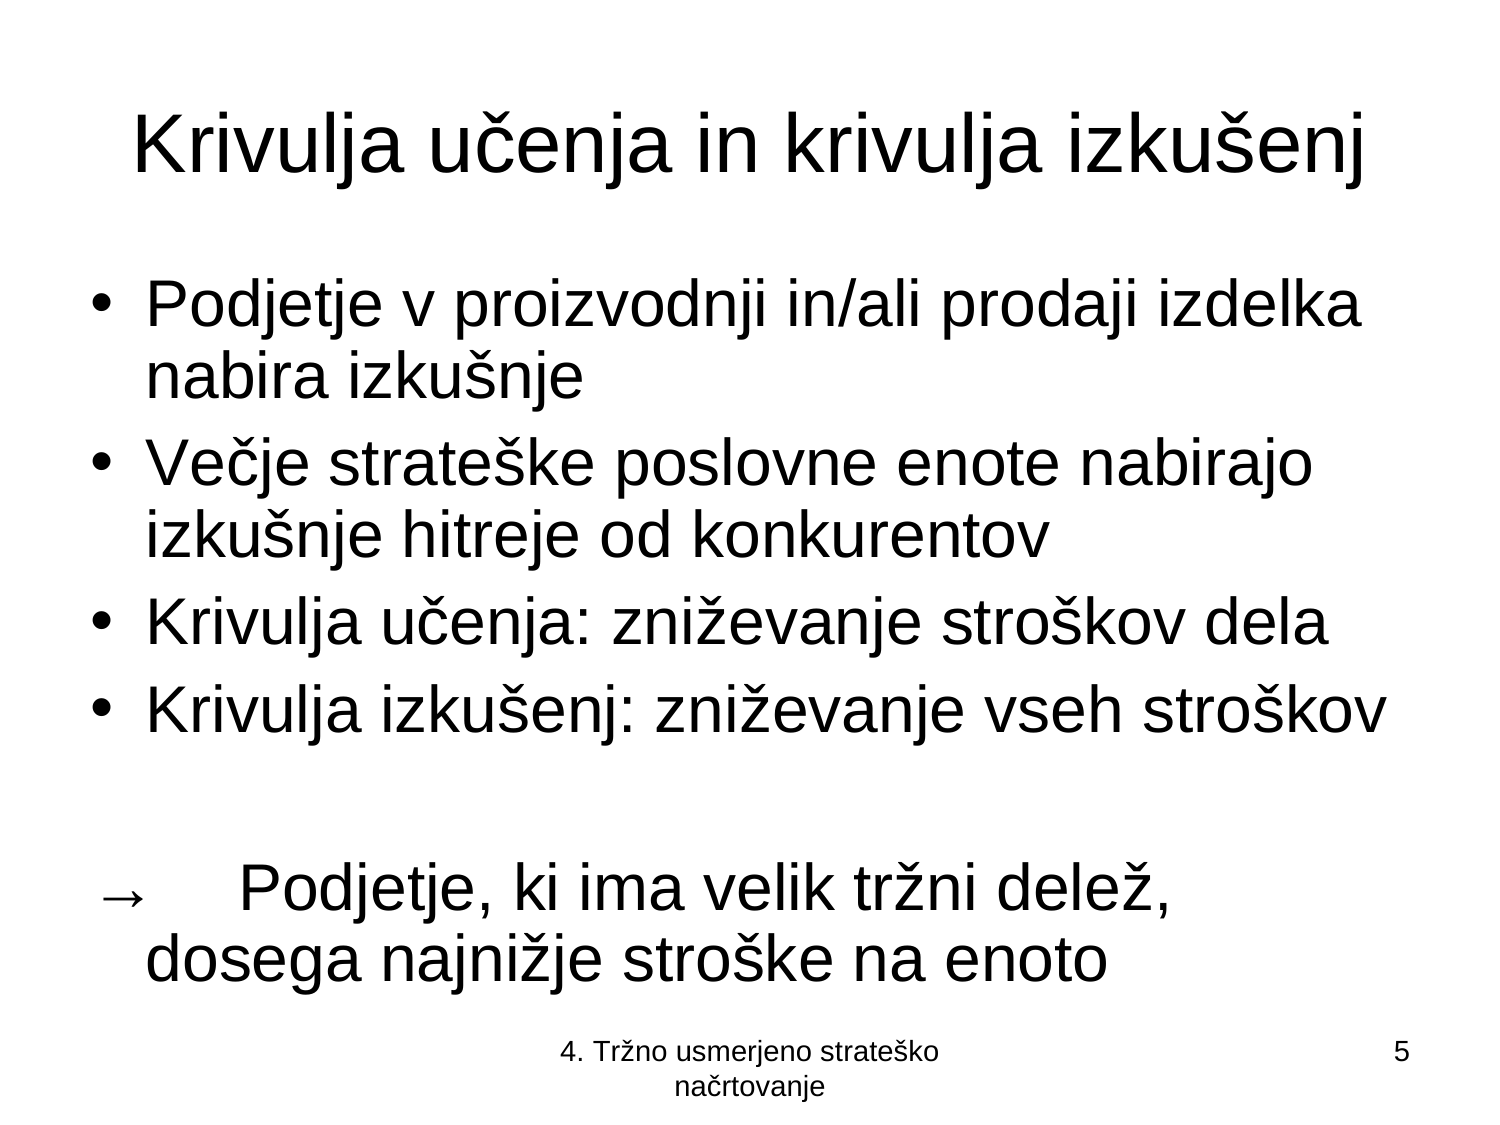

# Krivulja učenja in krivulja izkušenj
Podjetje v proizvodnji in/ali prodaji izdelka nabira izkušnje
Večje strateške poslovne enote nabirajo izkušnje hitreje od konkurentov
Krivulja učenja: zniževanje stroškov dela
Krivulja izkušenj: zniževanje vseh stroškov
→	Podjetje, ki ima velik tržni delež, 	dosega najnižje stroške na enoto
4. Tržno usmerjeno strateško načrtovanje